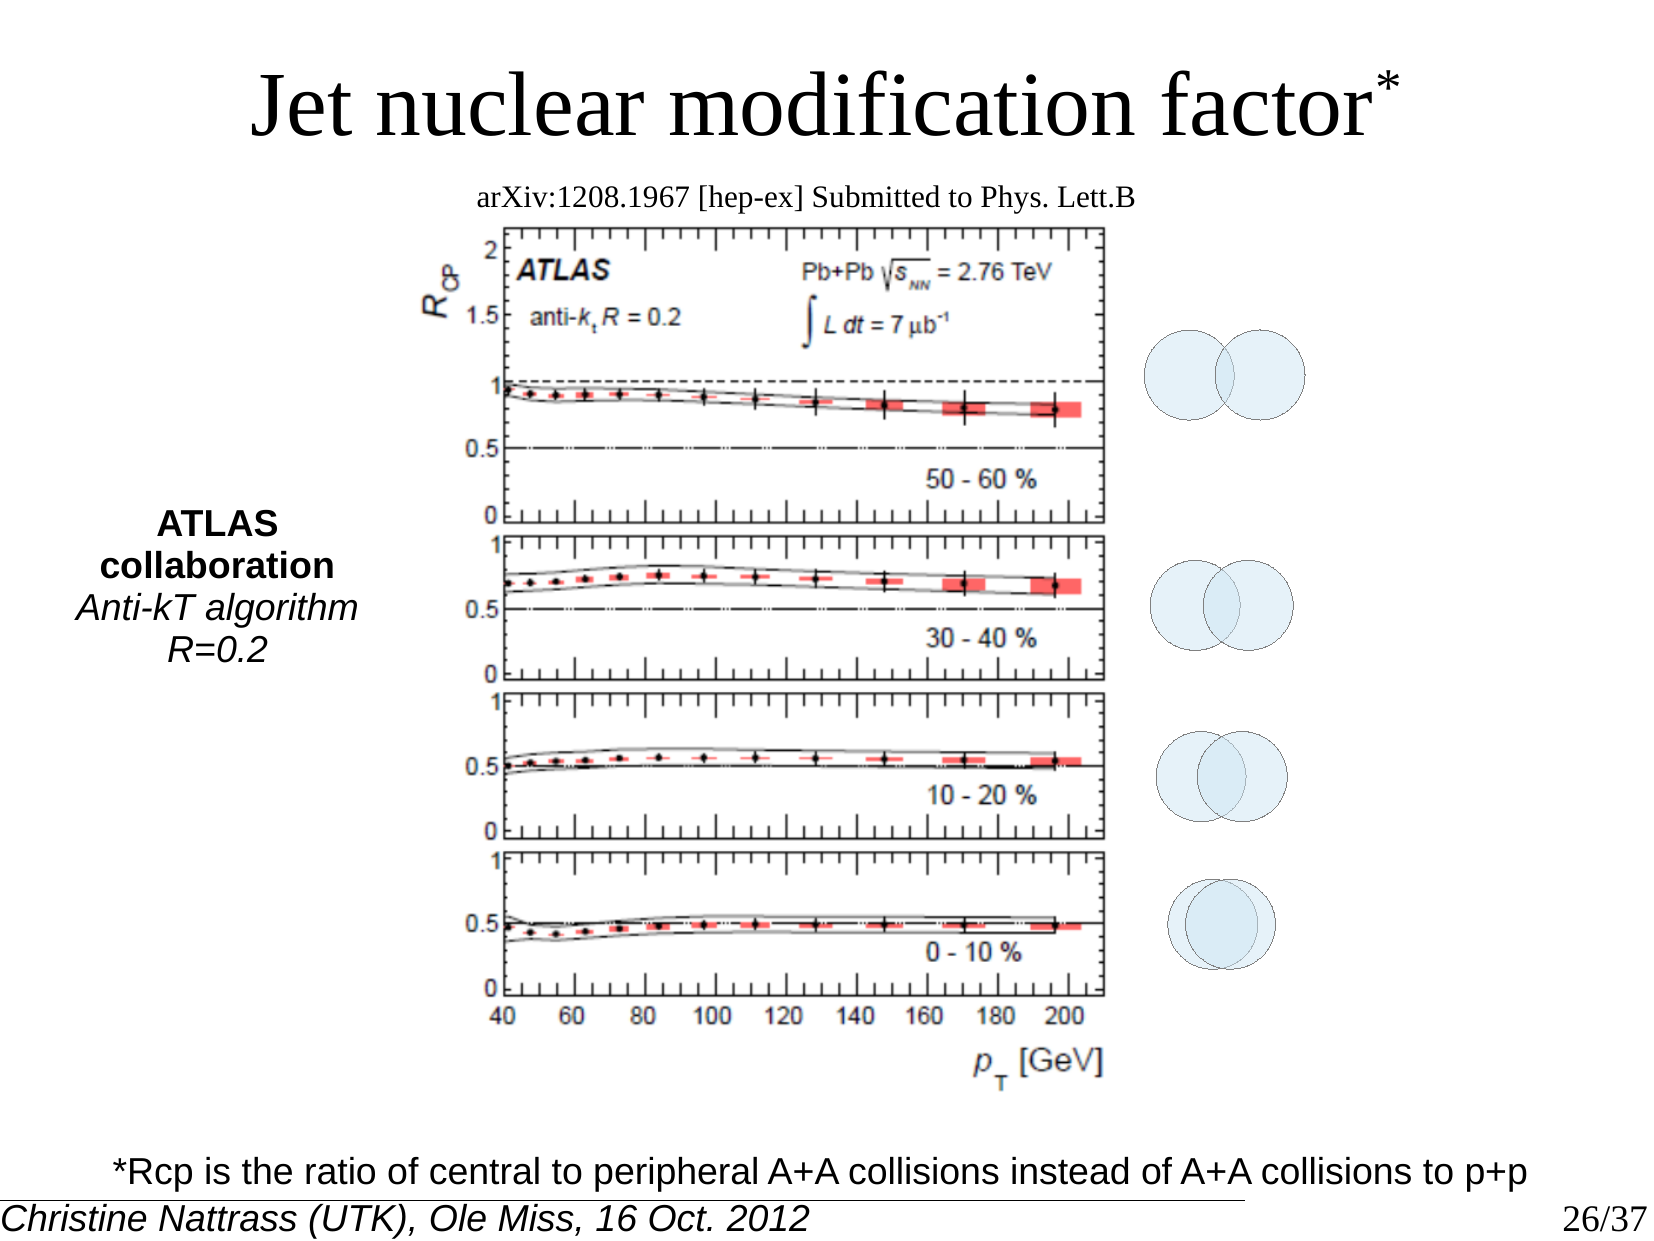

# Jet nuclear modification factor*
arXiv:1208.1967 [hep-ex] Submitted to Phys. Lett.B
ATLAS collaboration
Anti-kT algorithm
R=0.2
*Rcp is the ratio of central to peripheral A+A collisions instead of A+A collisions to p+p